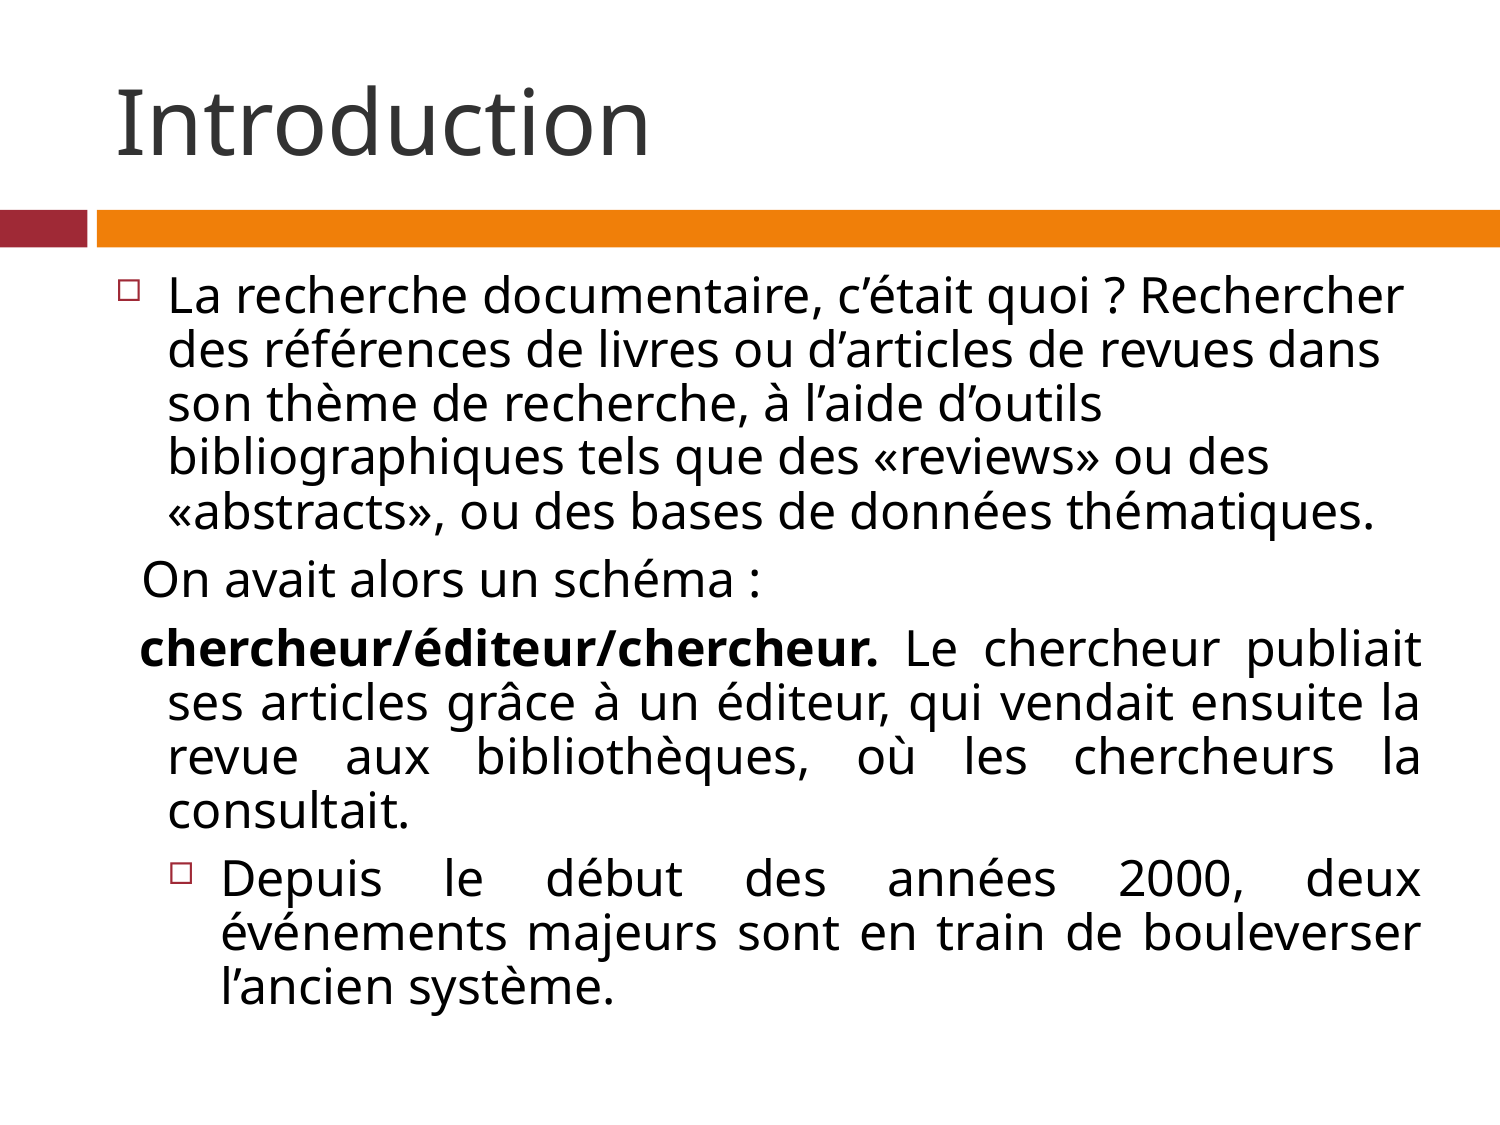

# Introduction
La recherche documentaire, c’était quoi ? Rechercher des références de livres ou d’articles de revues dans son thème de recherche, à l’aide d’outils bibliographiques tels que des «reviews» ou des «abstracts», ou des bases de données thématiques.
 On avait alors un schéma :
 chercheur/éditeur/chercheur. Le chercheur publiait ses articles grâce à un éditeur, qui vendait ensuite la revue aux bibliothèques, où les chercheurs la consultait.
Depuis le début des années 2000, deux événements majeurs sont en train de bouleverser l’ancien système.